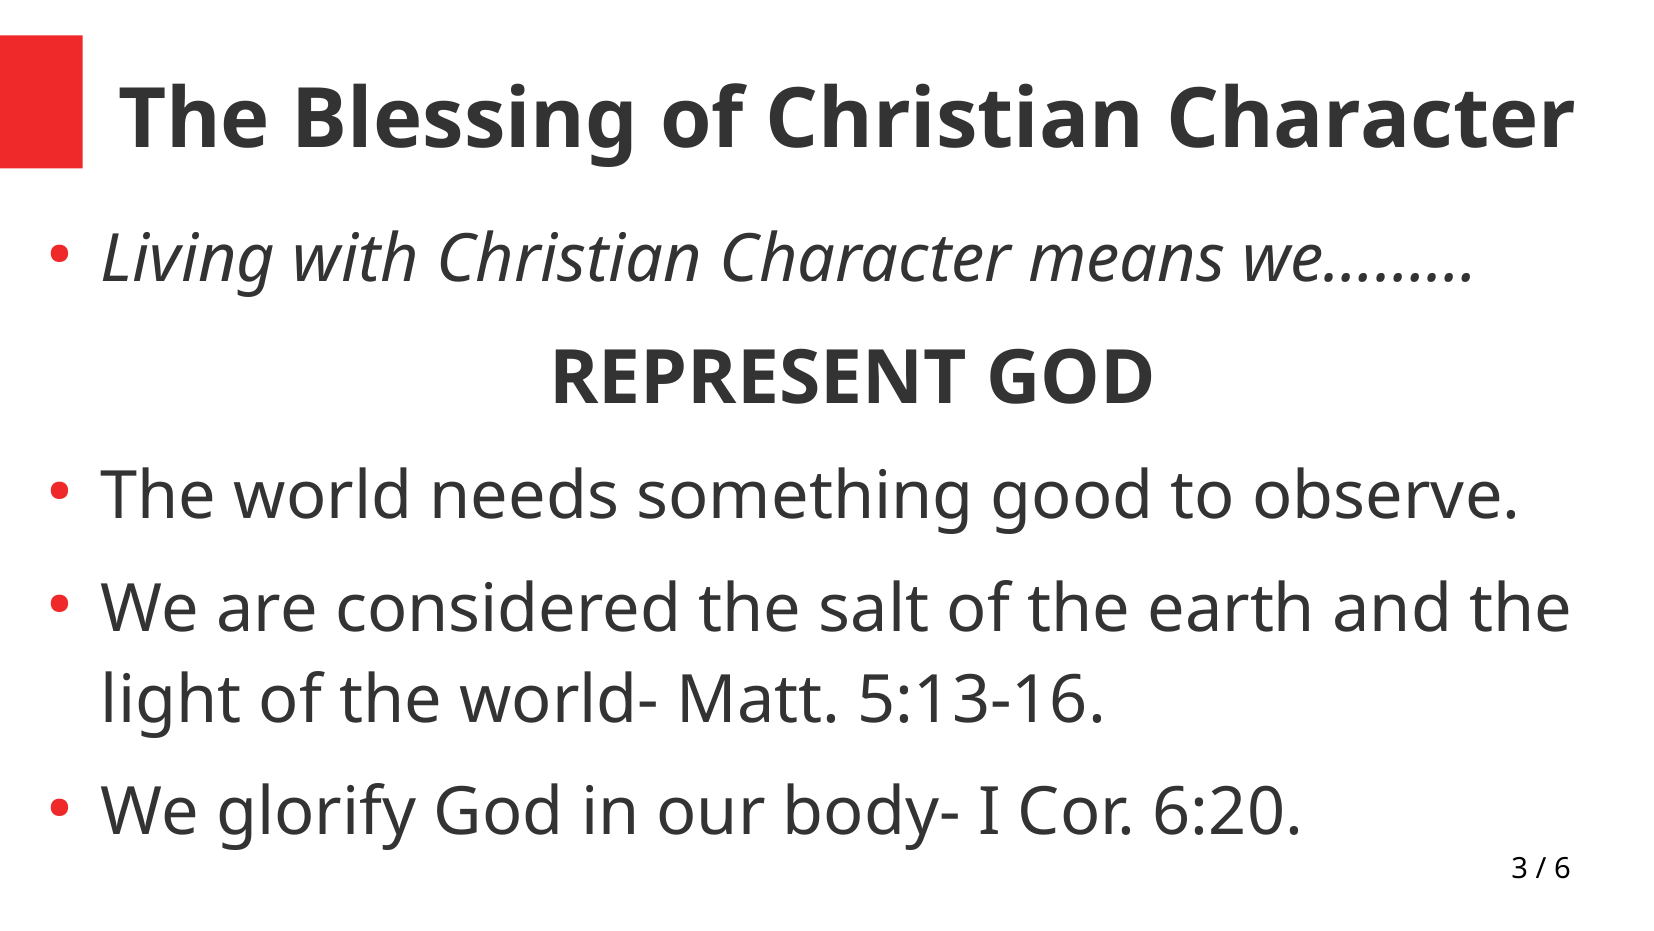

# The Blessing of Christian Character
Living with Christian Character means we………
REPRESENT GOD
The world needs something good to observe.
We are considered the salt of the earth and the light of the world- Matt. 5:13-16.
We glorify God in our body- I Cor. 6:20.
3